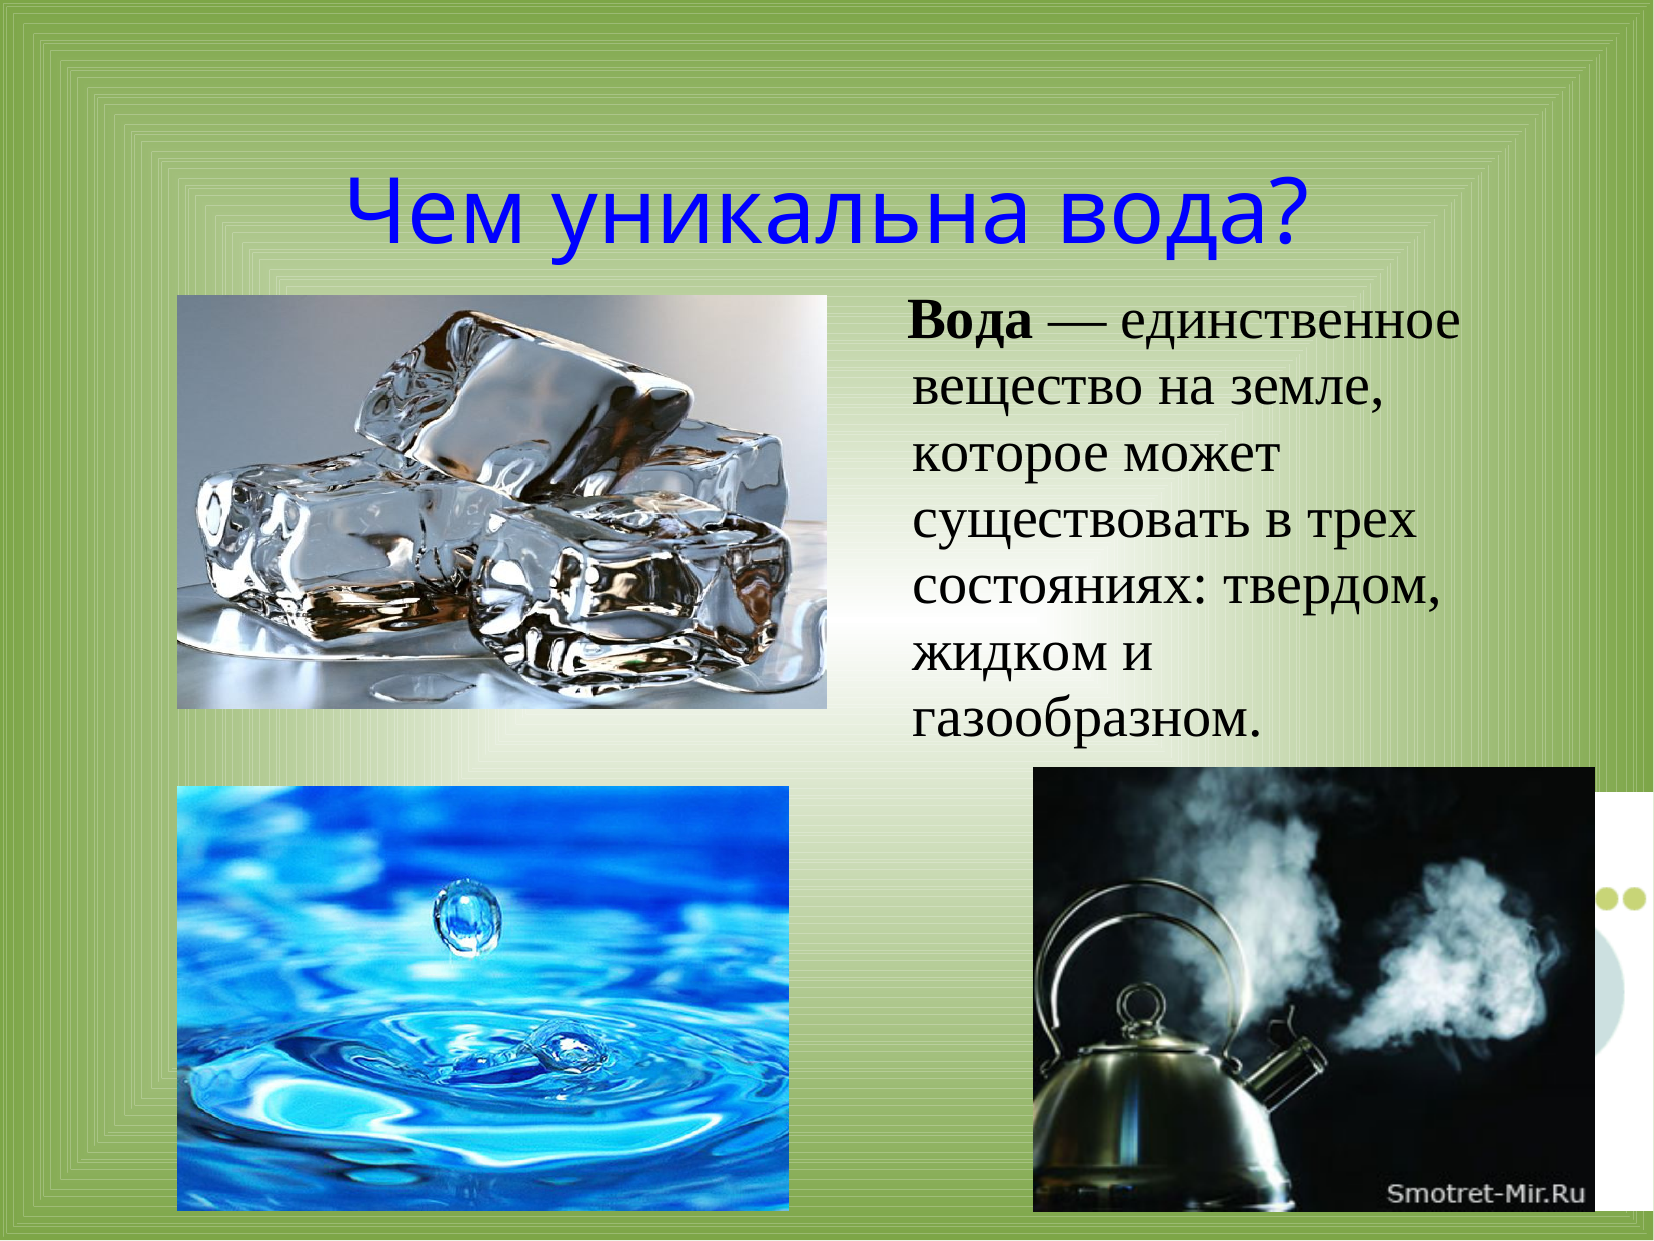

Чем уникальна вода?
 Вода — единственное вещество на земле, которое может существовать в трех состояниях: твердом, жидком и газообразном.